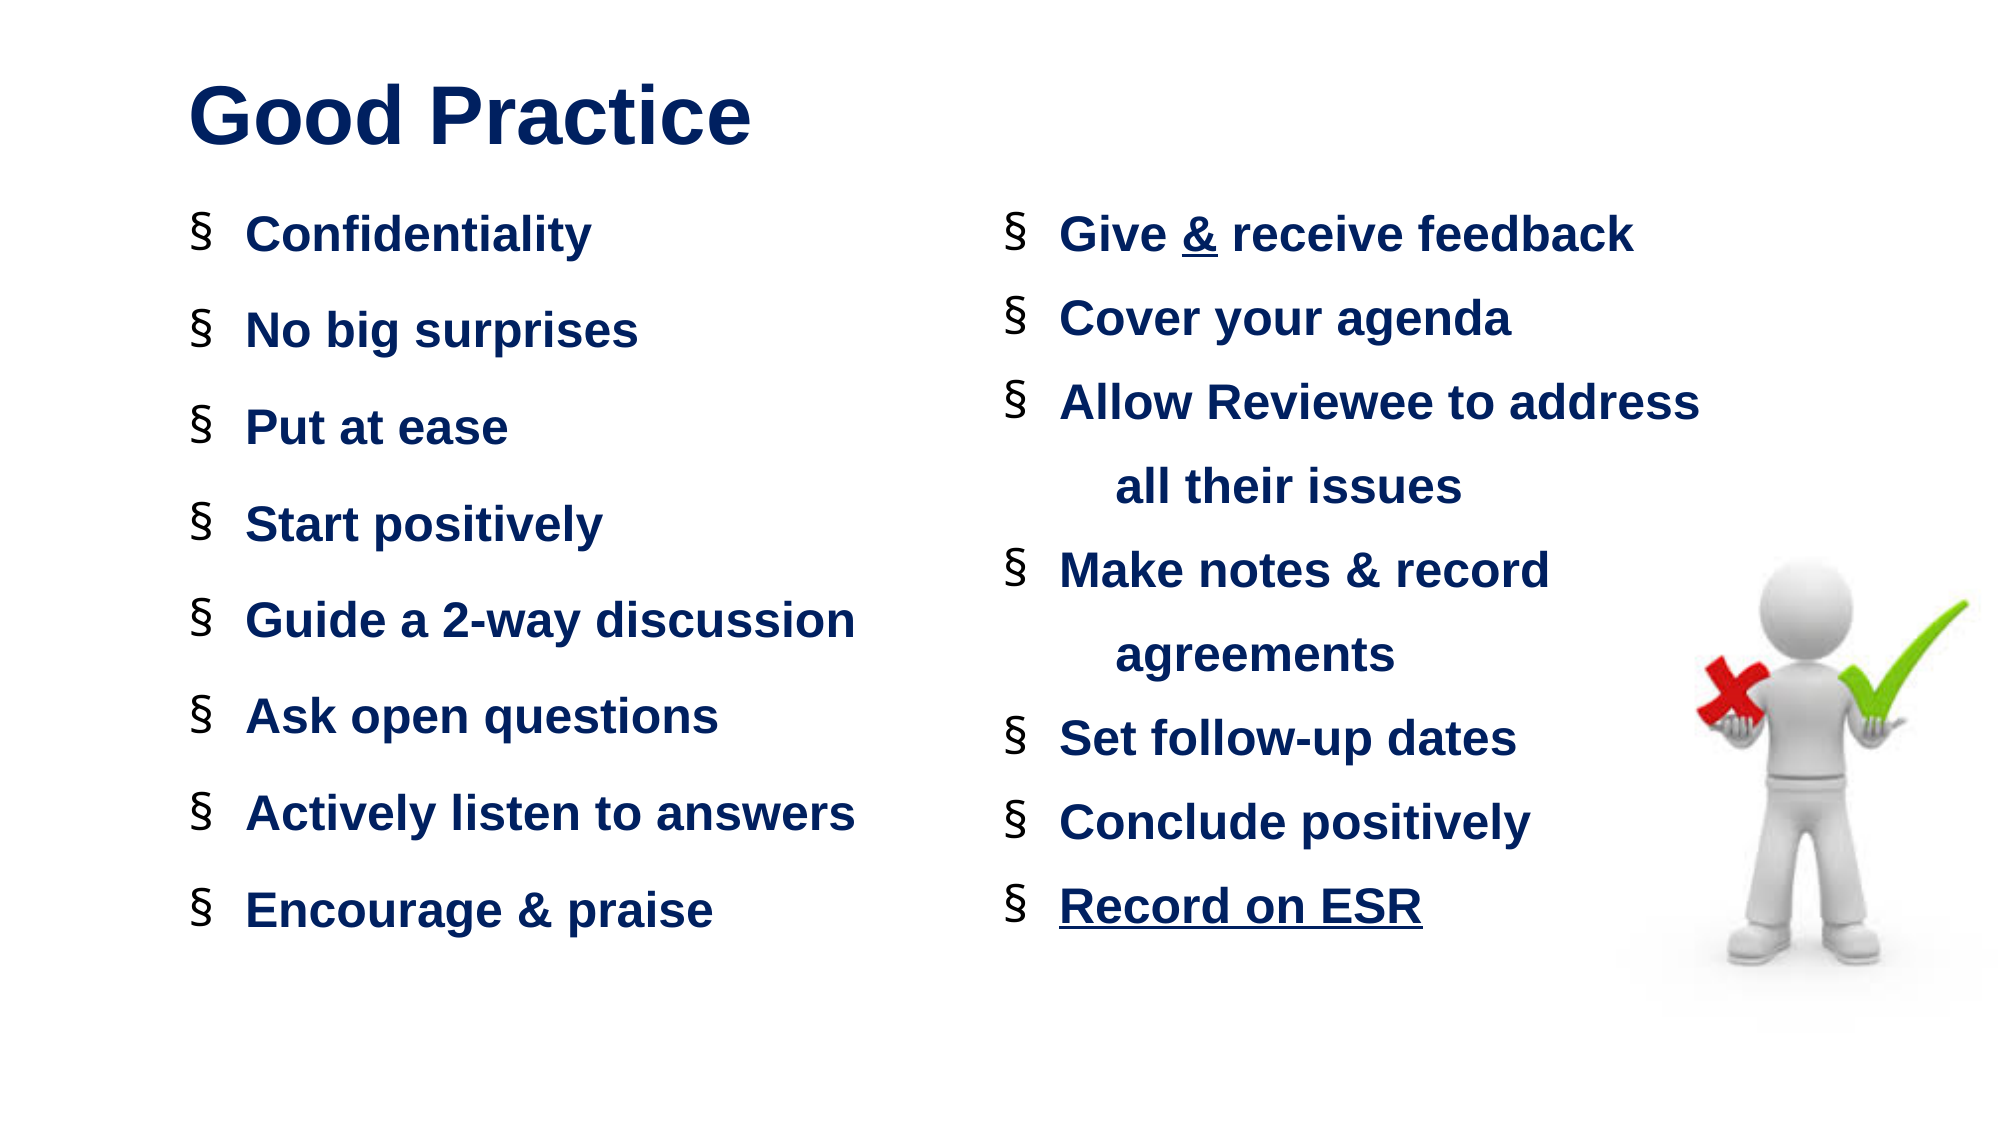

Good Practice
Confidentiality
No big surprises
Put at ease
Start positively
Guide a 2-way discussion
Ask open questions
Actively listen to answers
Encourage & praise
Give & receive feedback
Cover your agenda
Allow Reviewee to address all their issues
Make notes & record agreements
Set follow-up dates
Conclude positively
Record on ESR